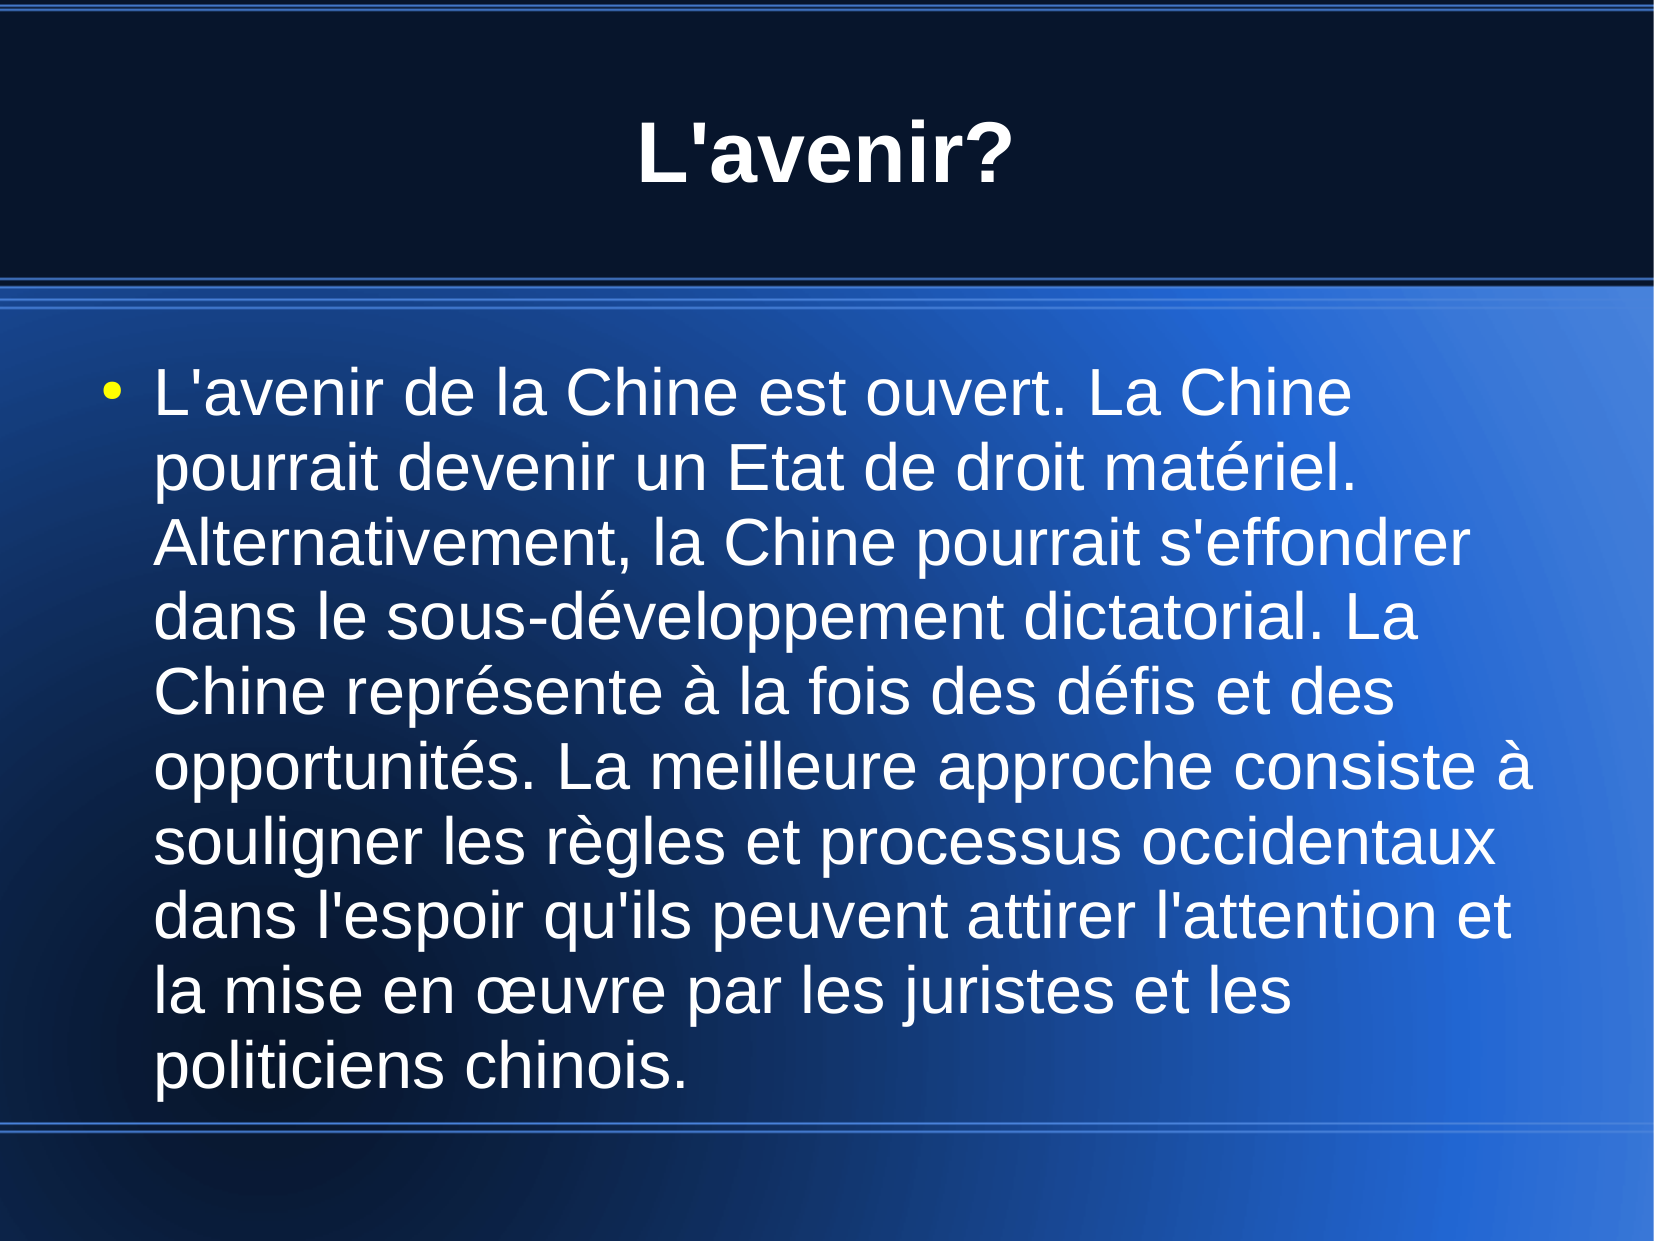

# L'avenir?
L'avenir de la Chine est ouvert. La Chine pourrait devenir un Etat de droit matériel. Alternativement, la Chine pourrait s'effondrer dans le sous-développement dictatorial. La Chine représente à la fois des défis et des opportunités. La meilleure approche consiste à souligner les règles et processus occidentaux dans l'espoir qu'ils peuvent attirer l'attention et la mise en œuvre par les juristes et les politiciens chinois.